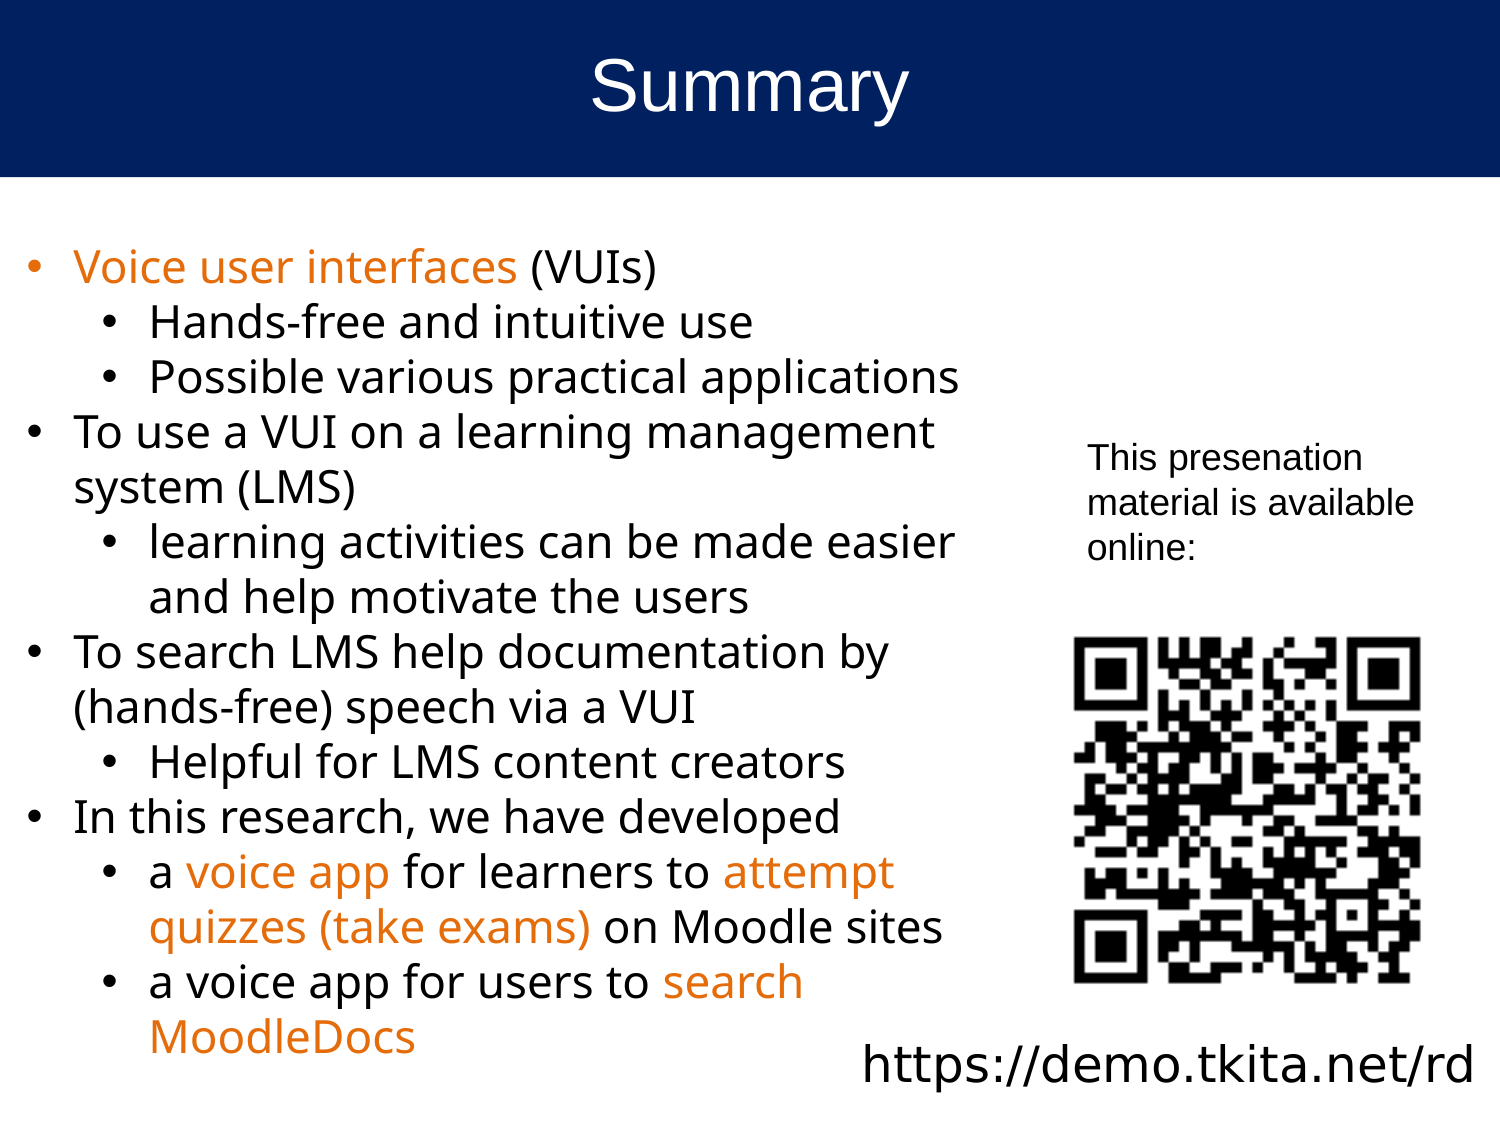

Summary
Voice user interfaces (VUIs)
Hands-free and intuitive use
Possible various practical applications
To use a VUI on a learning management system (LMS)
learning activities can be made easier and help motivate the users
To search LMS help documentation by (hands-free) speech via a VUI
Helpful for LMS content creators
In this research, we have developed
a voice app for learners to attempt quizzes (take exams) on Moodle sites
a voice app for users to search MoodleDocs
This presenation material is available online:
https://demo.tkita.net/rd